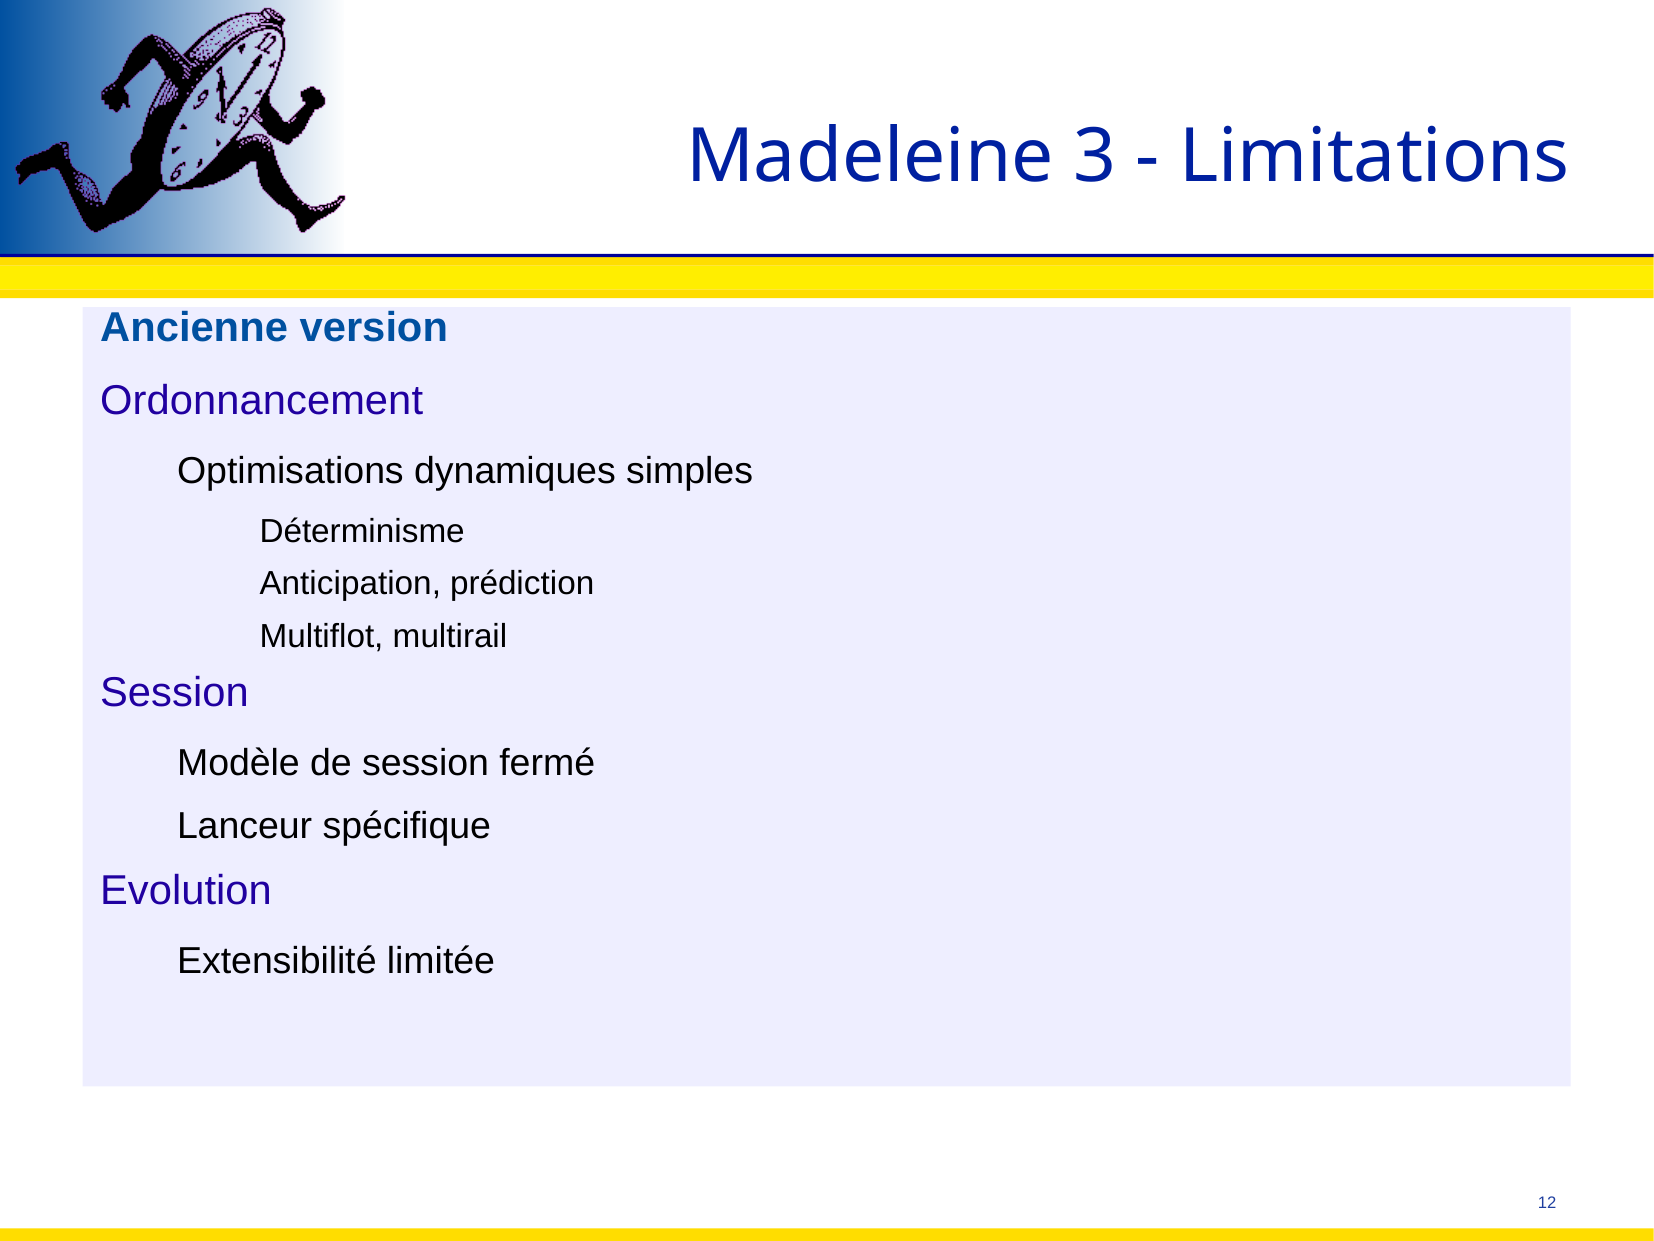

# Madeleine 3 - Limitations
Ancienne version
Ordonnancement
Optimisations dynamiques simples
Déterminisme
Anticipation, prédiction
Multiflot, multirail
Session
Modèle de session fermé
Lanceur spécifique
Evolution
Extensibilité limitée